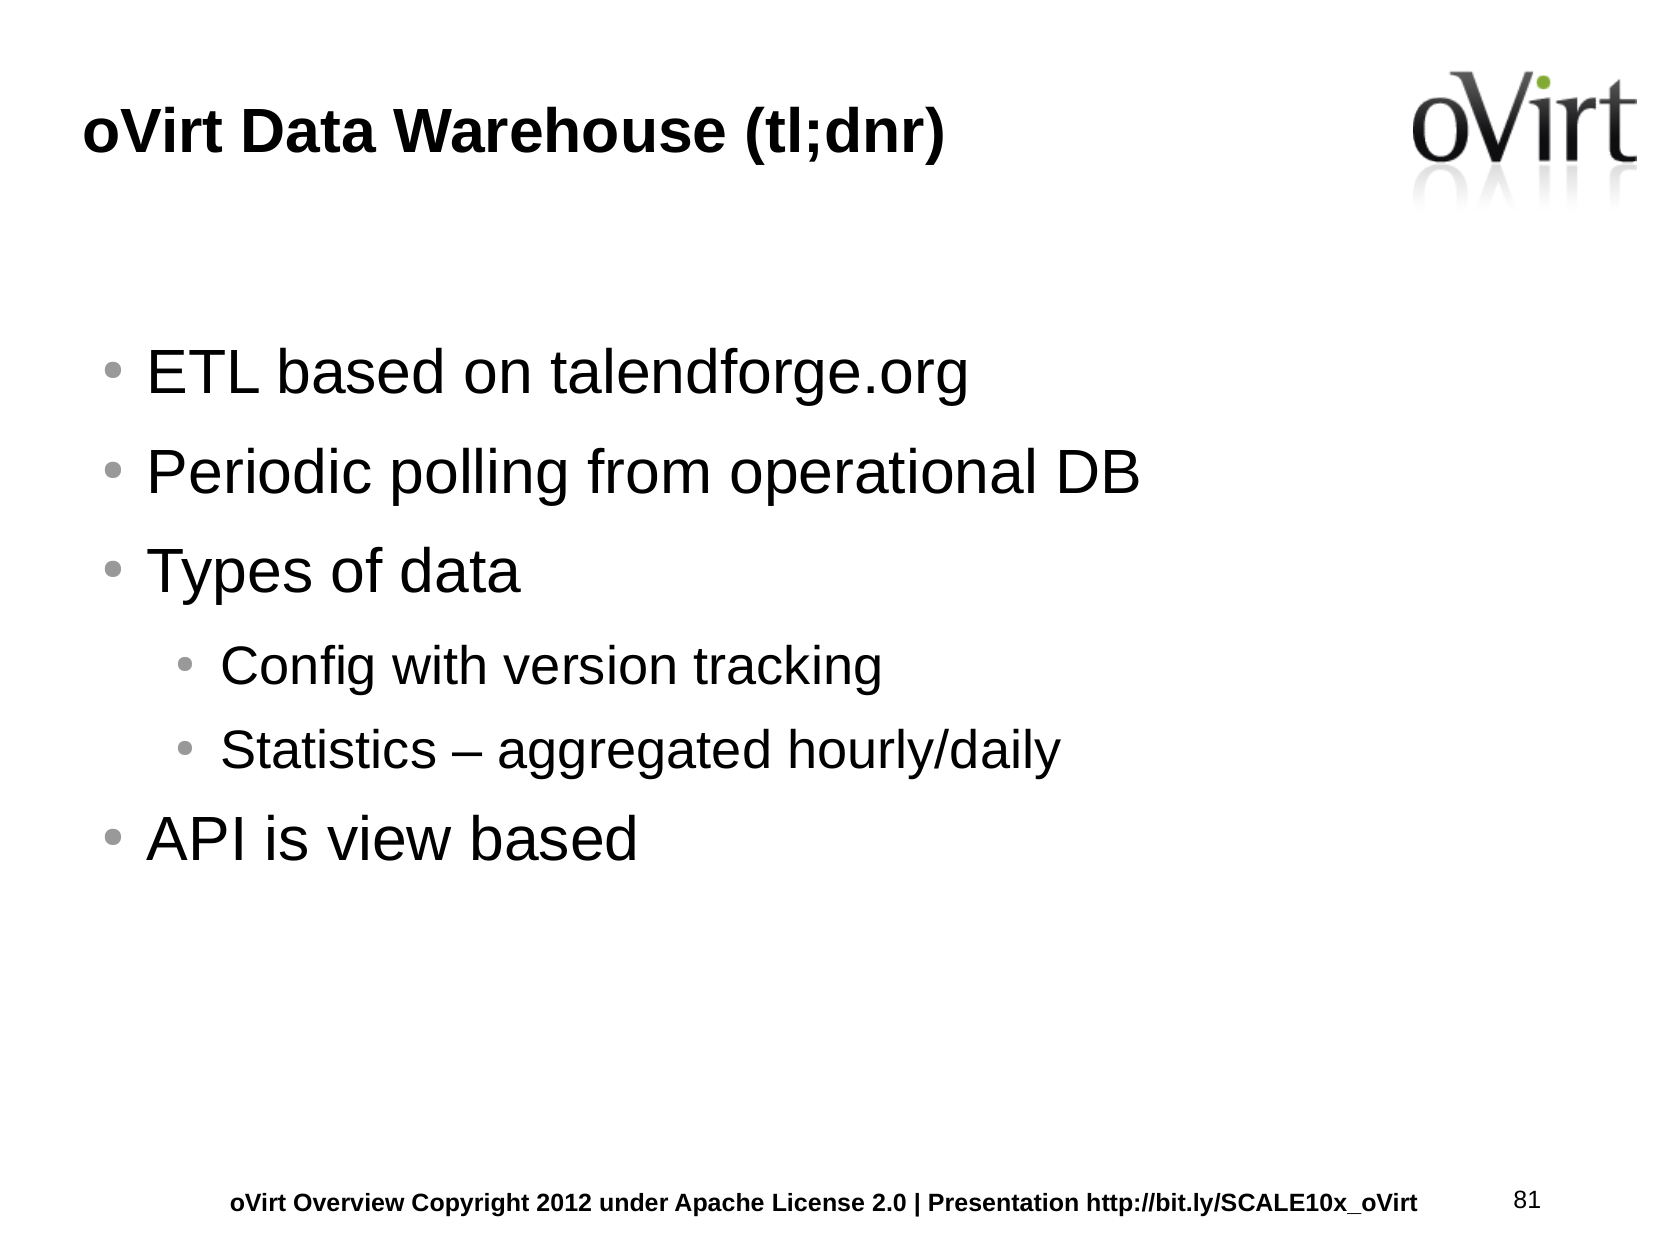

# oVirt Data Warehouse (tl;dnr)
ETL based on talendforge.org
Periodic polling from operational DB
Types of data
Config with version tracking
Statistics – aggregated hourly/daily
API is view based